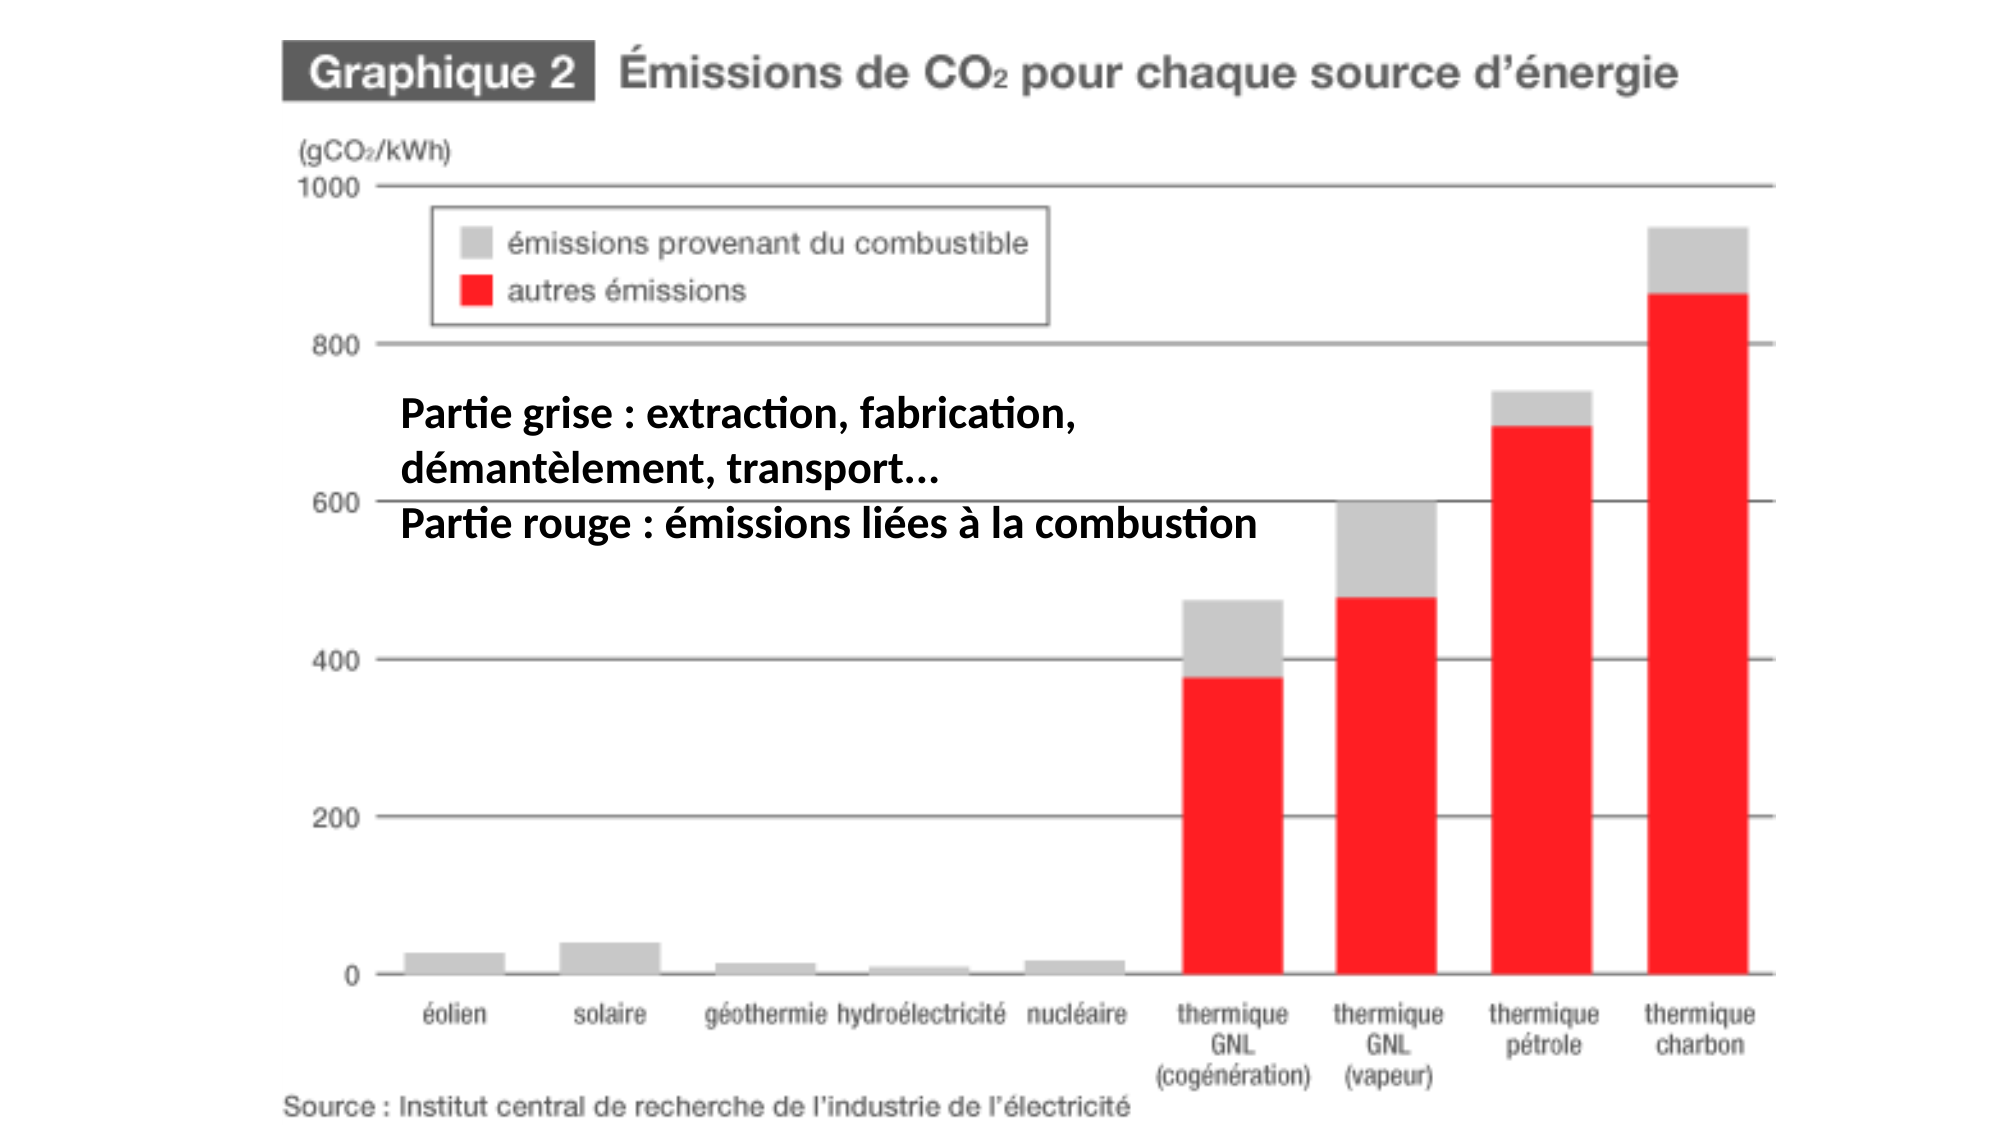

Partie grise : extraction, fabrication, démantèlement, transport...
Partie rouge : émissions liées à la combustion